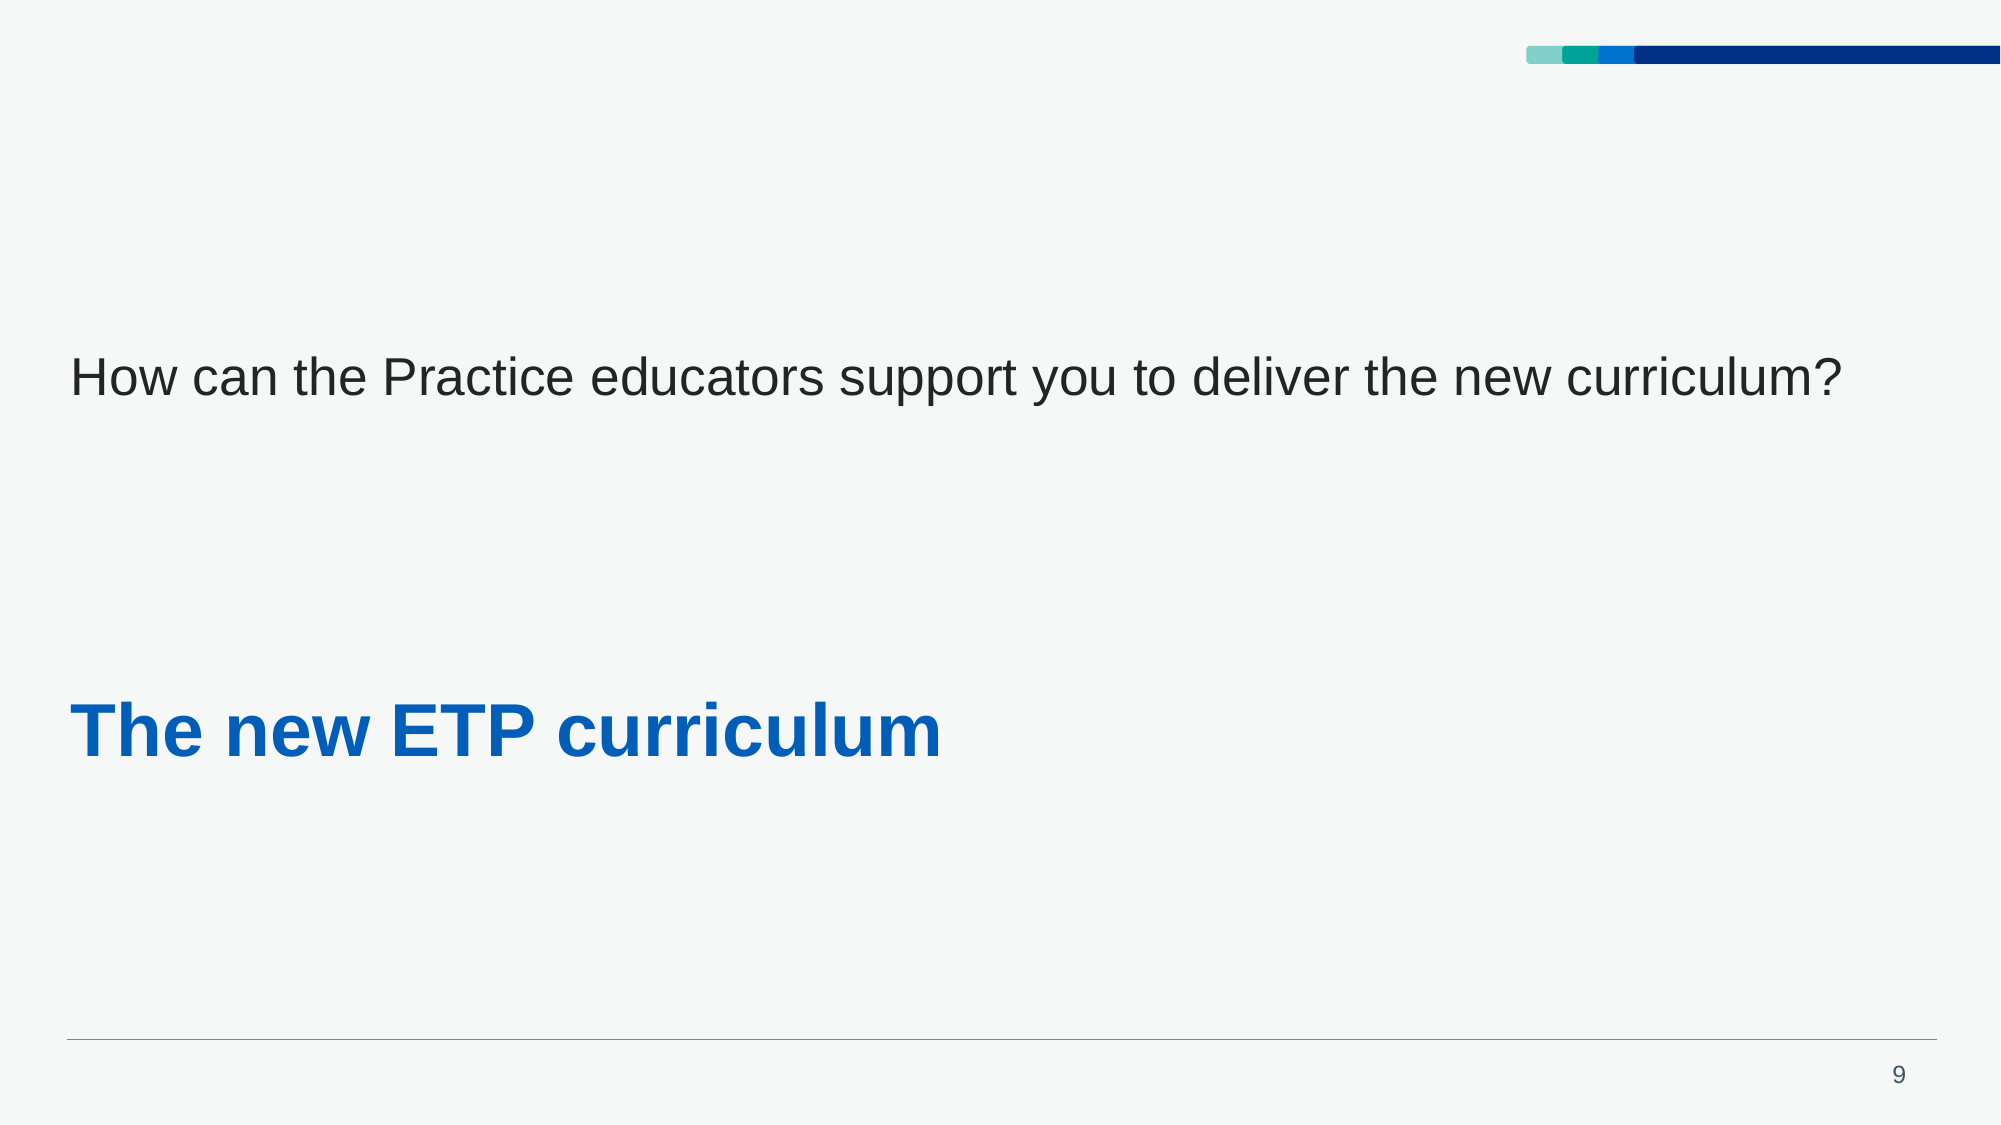

# How can the Practice educators support you to deliver the new curriculum?
The new ETP curriculum